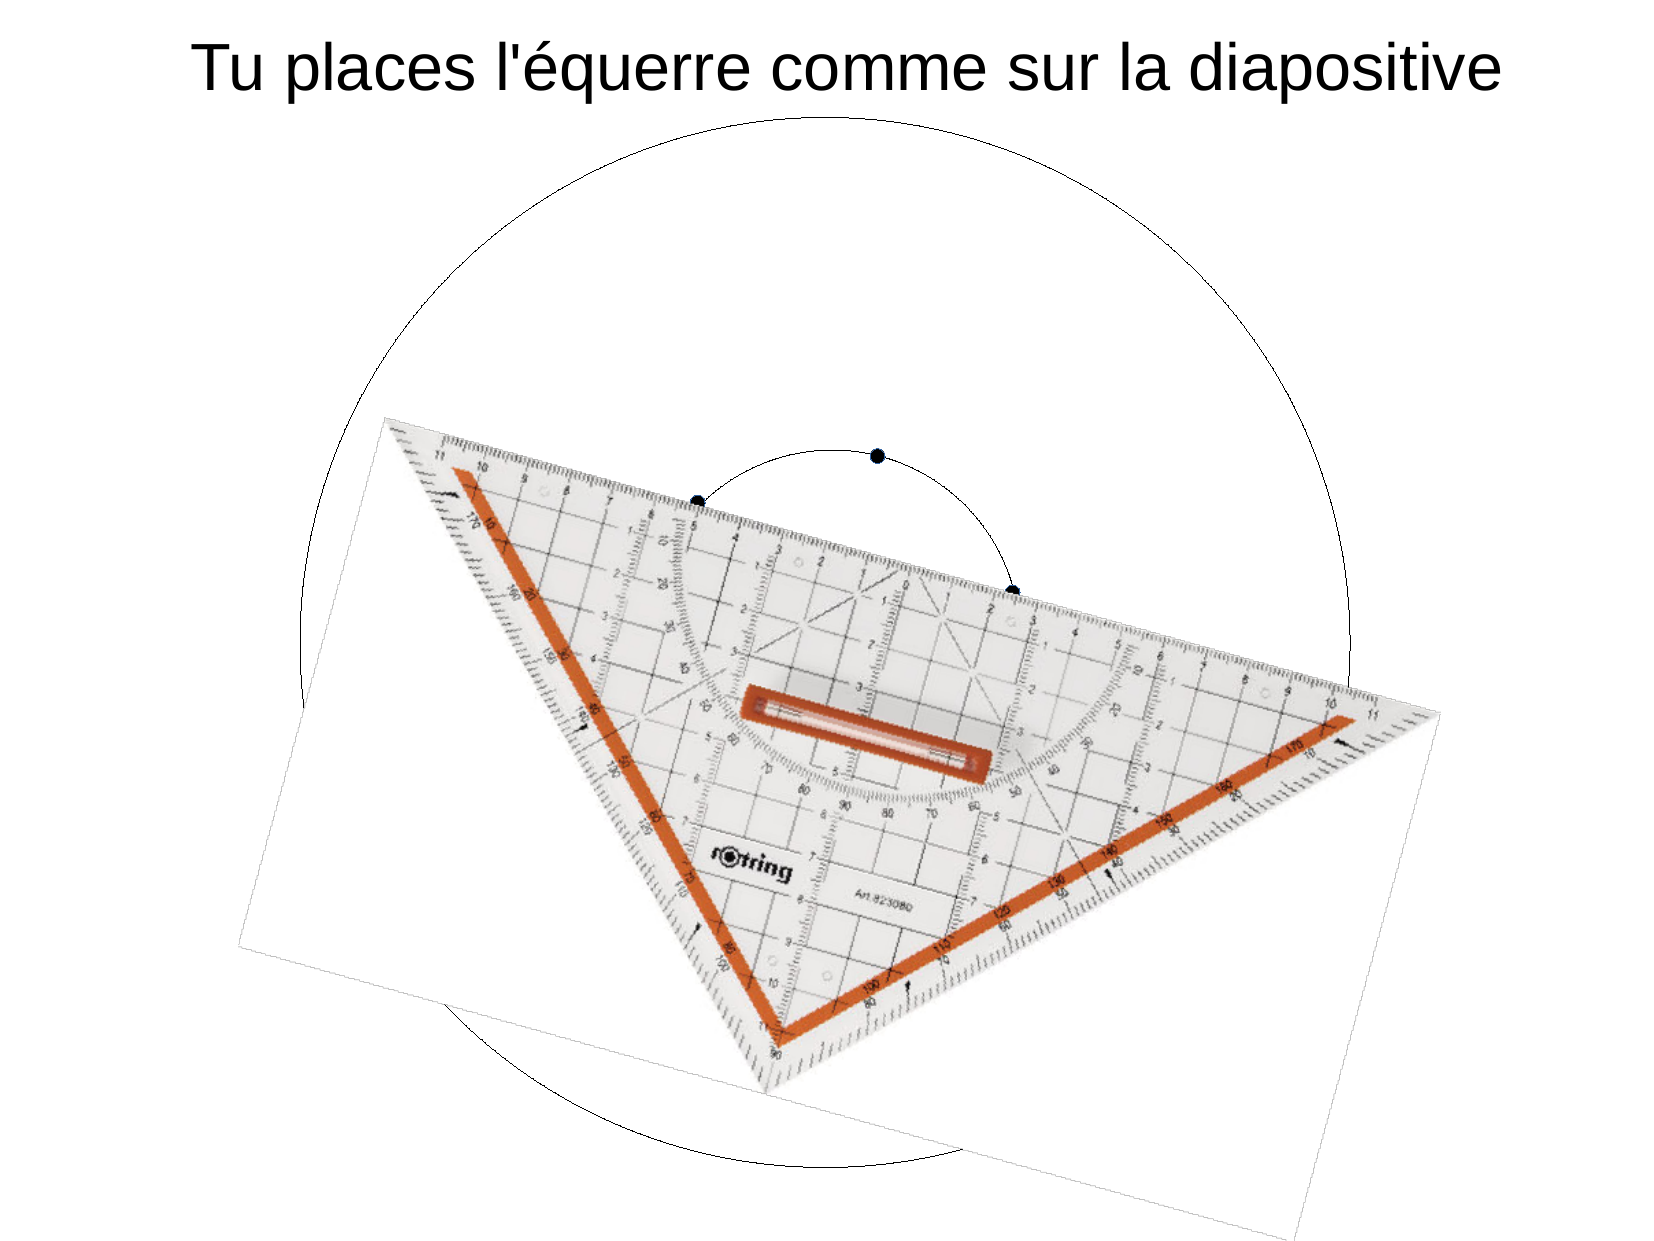

# Tu places l'équerre comme sur la diapositive